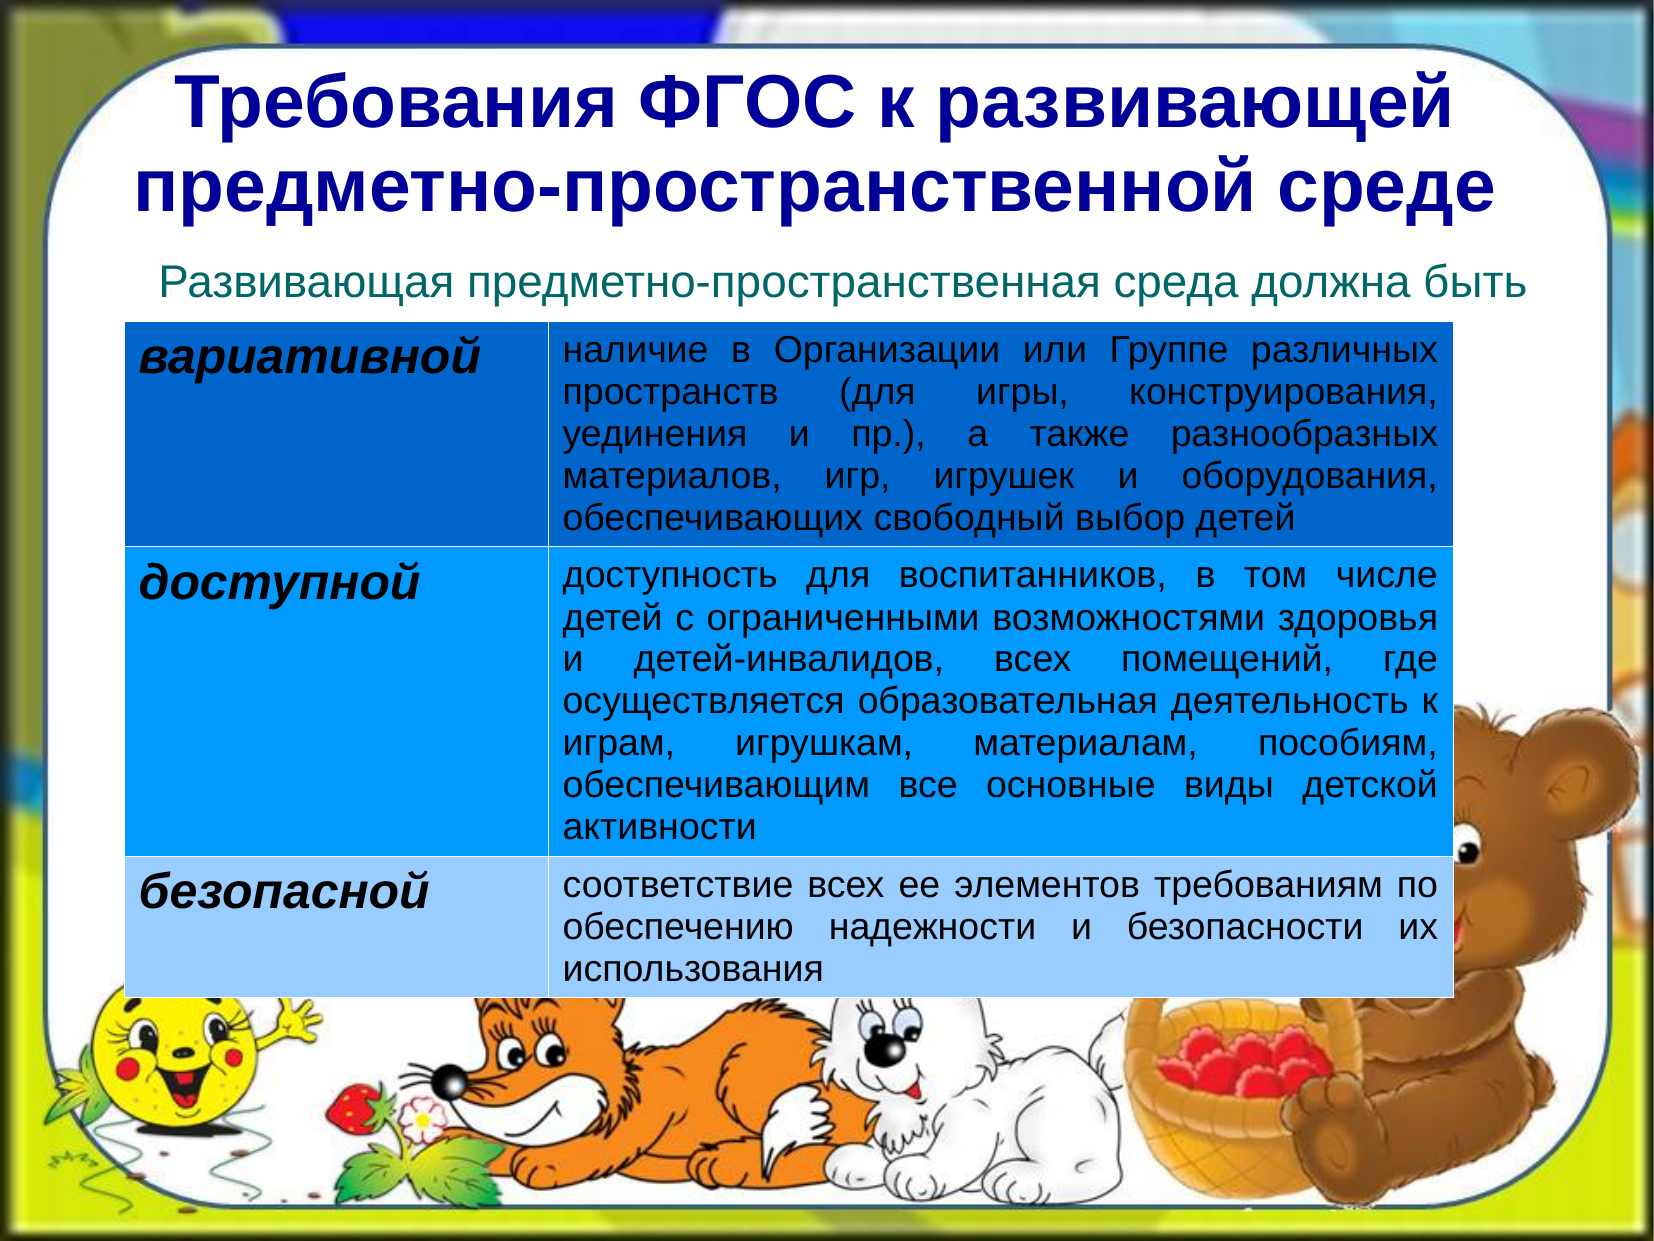

# Требования ФГОС к развивающей предметно-пространственной среде
Развивающая предметно-пространственная среда должна быть
| вариативной | наличие в Организации или Группе различных пространств (для игры, конструирования, уединения и пр.), а также разнообразных материалов, игр, игрушек и оборудования, обеспечивающих свободный выбор детей |
| --- | --- |
| доступной | доступность для воспитанников, в том числе детей с ограниченными возможностями здоровья и детей-инвалидов, всех помещений, где осуществляется образовательная деятельность к играм, игрушкам, материалам, пособиям, обеспечивающим все основные виды детской активности |
| безопасной | соответствие всех ее элементов требованиям по обеспечению надежности и безопасности их использования |